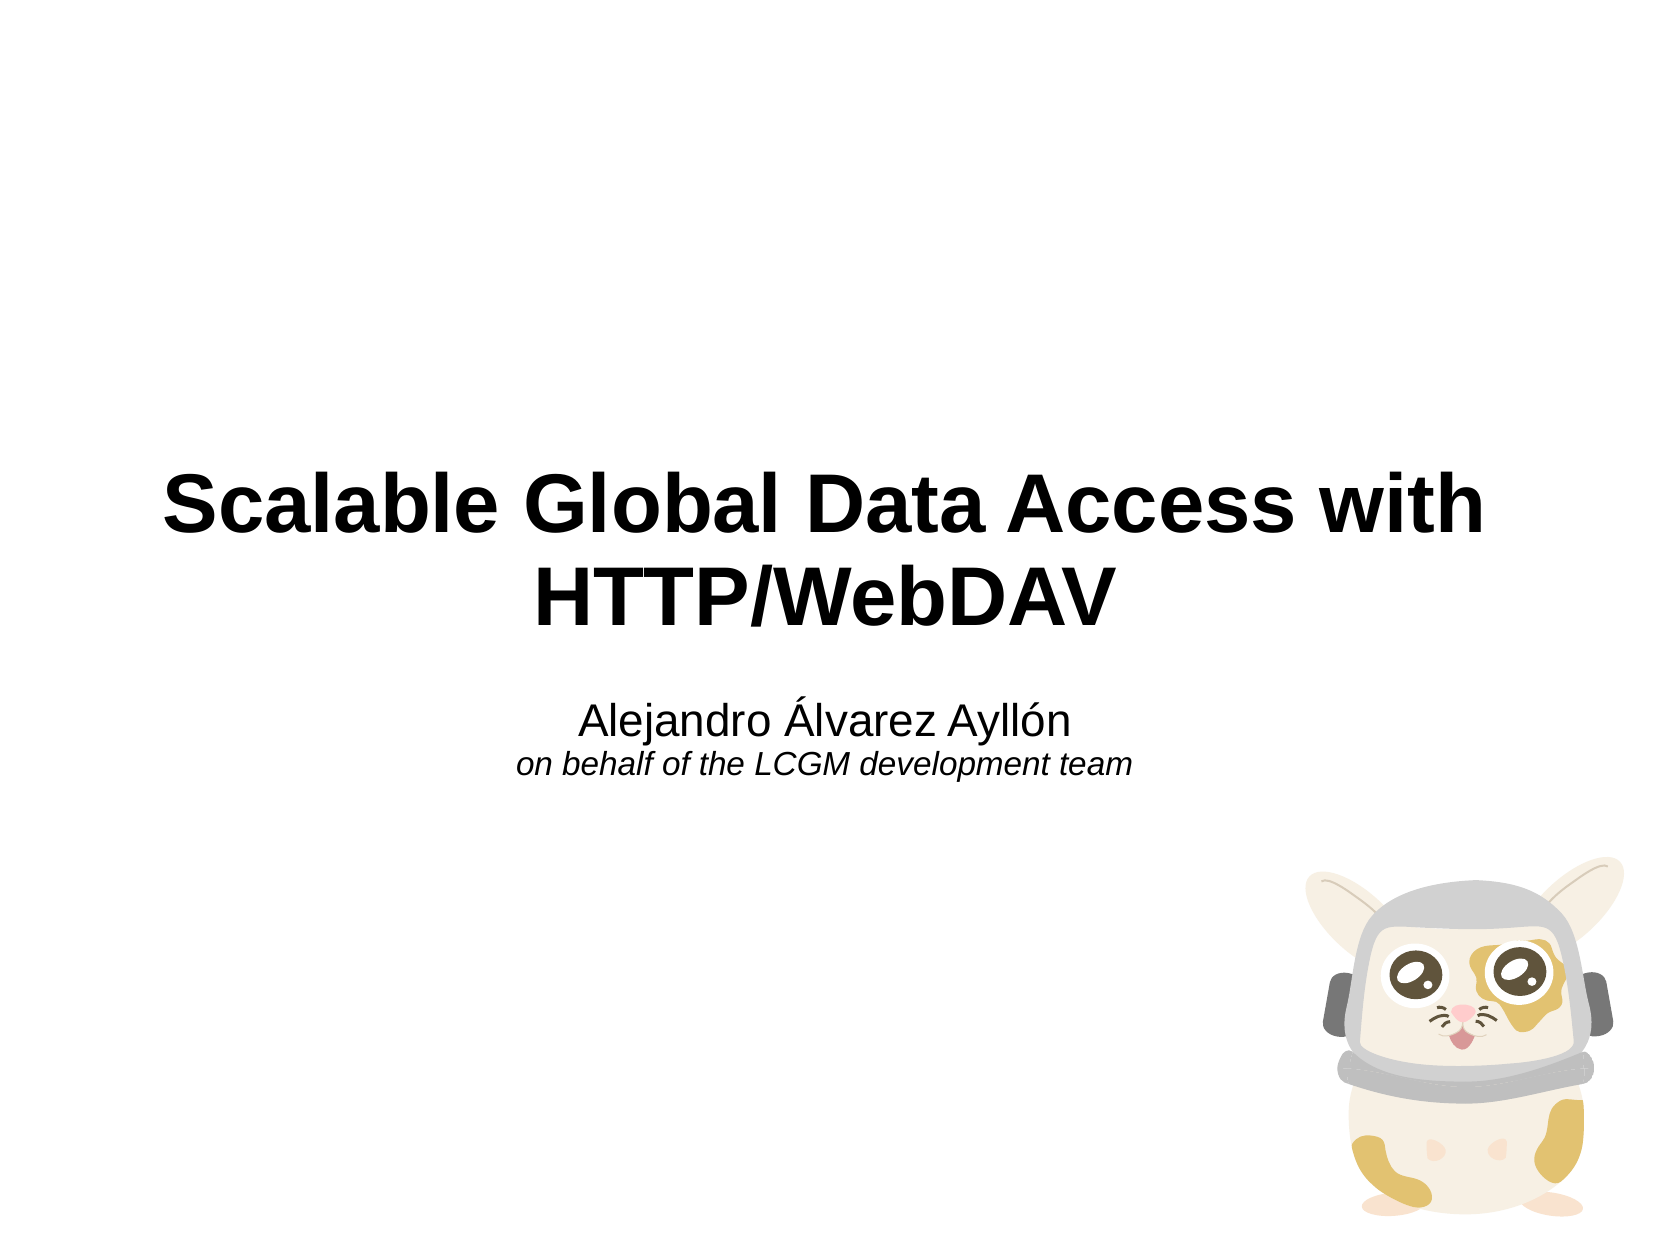

# Scalable Global Data Access with HTTP/WebDAV
Alejandro Álvarez Ayllón
on behalf of the LCGM development team